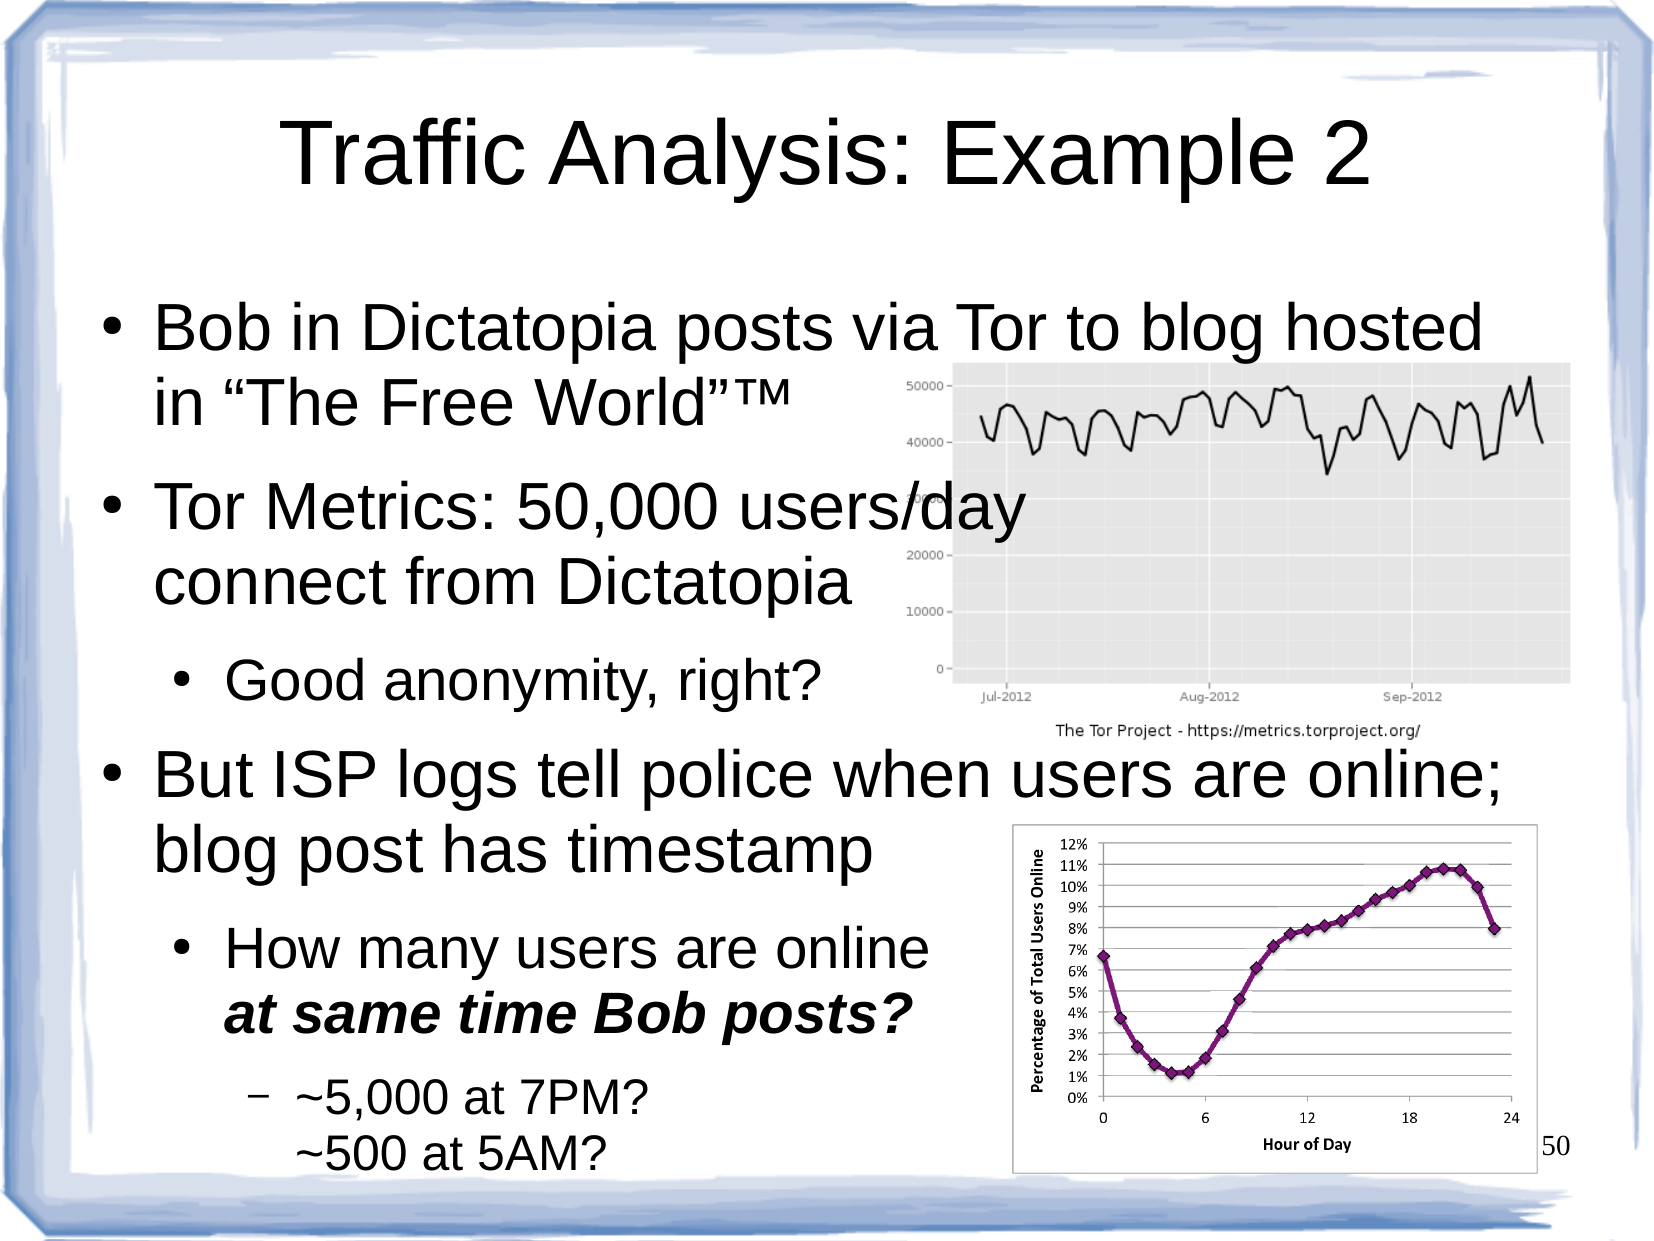

# Traffic Analysis: Example 2
Bob in Dictatopia posts via Tor to blog hosted
in “The Free World”™
Tor Metrics: 50,000 users/day
connect from Dictatopia
Good anonymity, right?
But ISP logs tell police when users are online;
blog post has timestamp
How many users are online
at same time Bob posts?
~5,000 at 7PM?
~500 at 5AM?
50